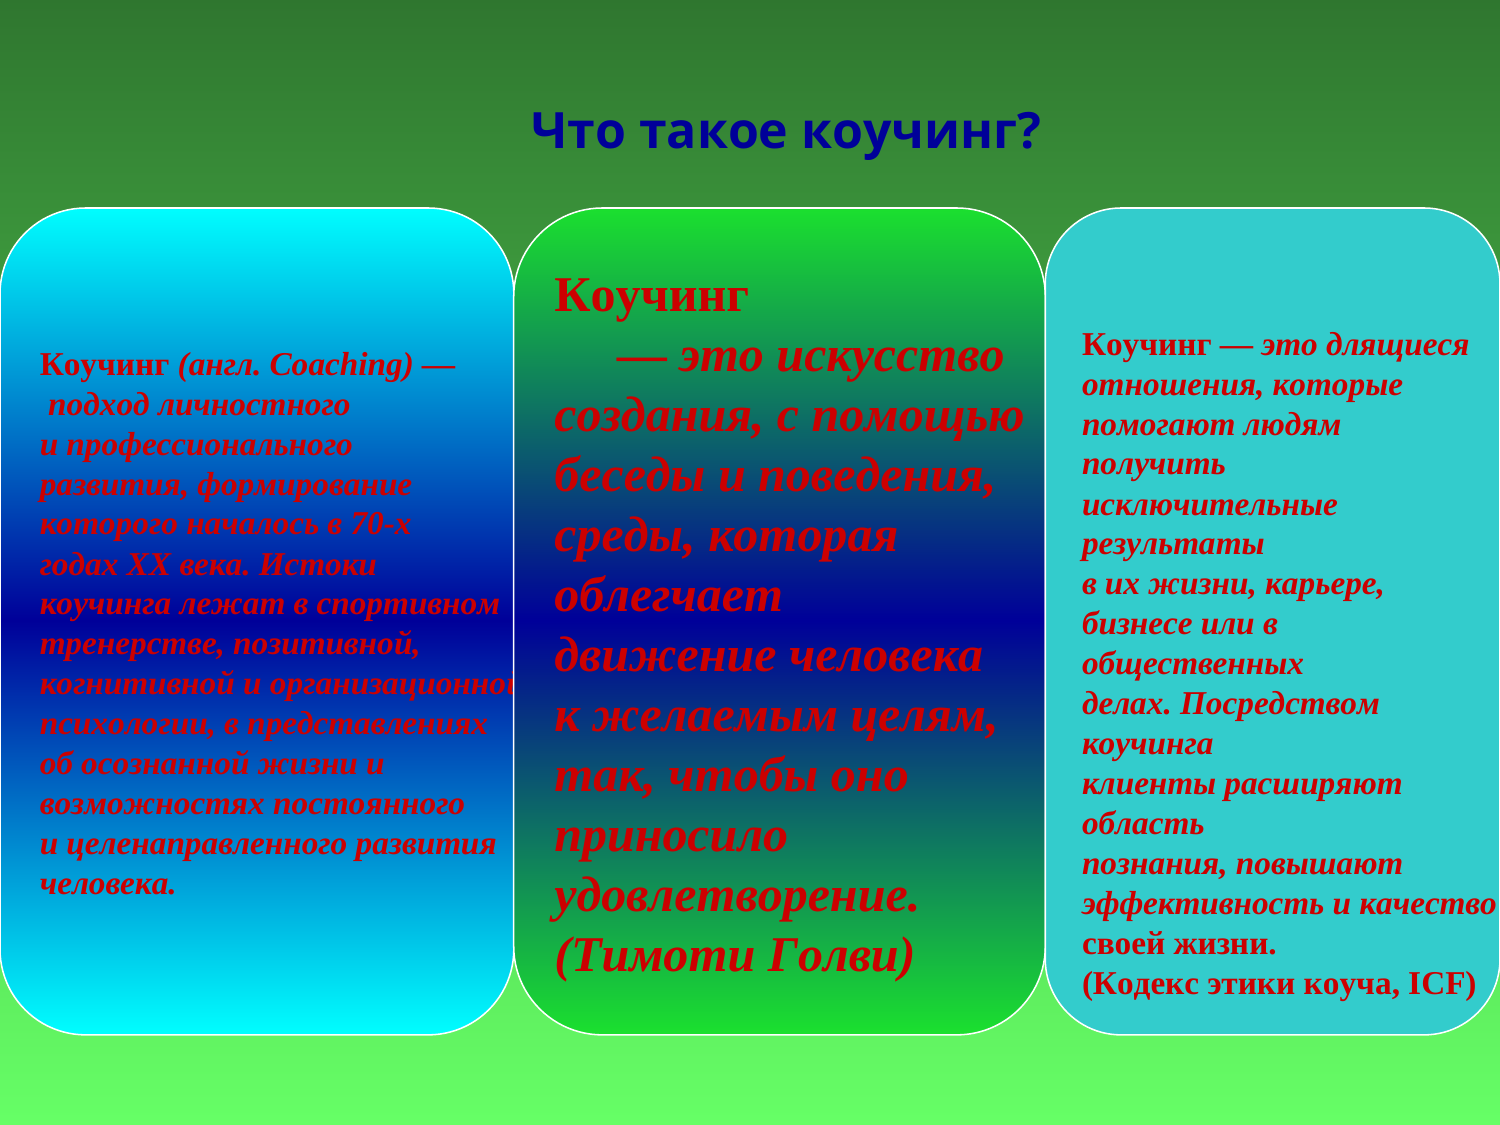

| |
| --- |
| Что такое коучинг? |
| --- |
Коучинг (англ. Coaching) —
 подход личностного
и профессионального
развития, формирование
которого началось в 70-х
годах XX века. Истоки
коучинга лежат в спортивном
тренерстве, позитивной,
когнитивной и организационной
психологии, в представлениях
об осознанной жизни и
возможностях постоянного
и целенаправленного развития
человека.
Коучинг
 — это искусство
создания, с помощью
беседы и поведения,
среды, которая
облегчает
движение человека
к желаемым целям,
так, чтобы оно
приносило
удовлетворение.
(Тимоти Голви)
Коучинг — это длящиеся
отношения, которые
помогают людям
получить
исключительные
результаты
в их жизни, карьере,
бизнесе или в
общественных
делах. Посредством
коучинга
клиенты расширяют
область
познания, повышают
эффективность и качество
своей жизни.
(Кодекс этики коуча, ICF)